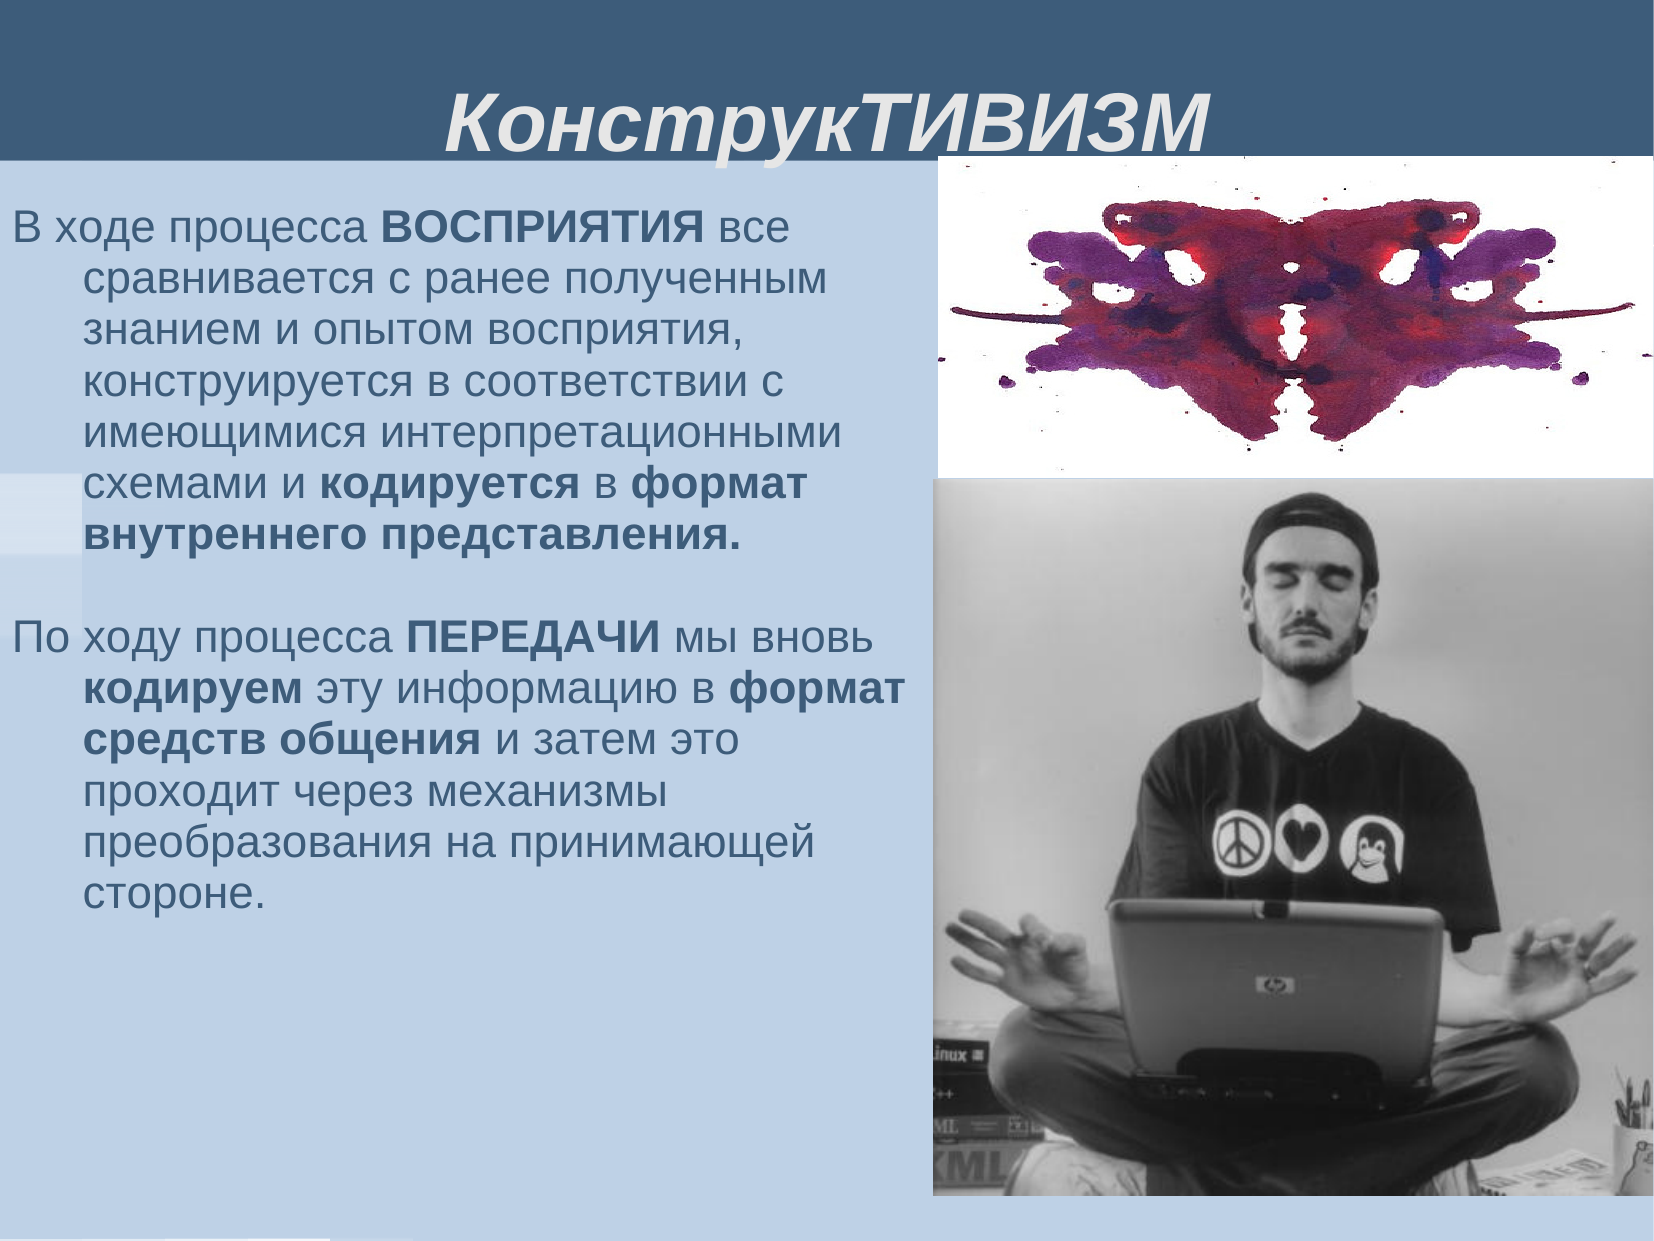

# КонструкТИВИЗМ
В ходе процесса ВОСПРИЯТИЯ все сравнивается с ранее полученным знанием и опытом восприятия, конструируется в соответствии с имеющимися интерпретационными схемами и кодируется в формат внутреннего представления.
По ходу процесса ПЕРЕДАЧИ мы вновь кодируем эту информацию в формат средств общения и затем это проходит через механизмы преобразования на принимающей стороне.